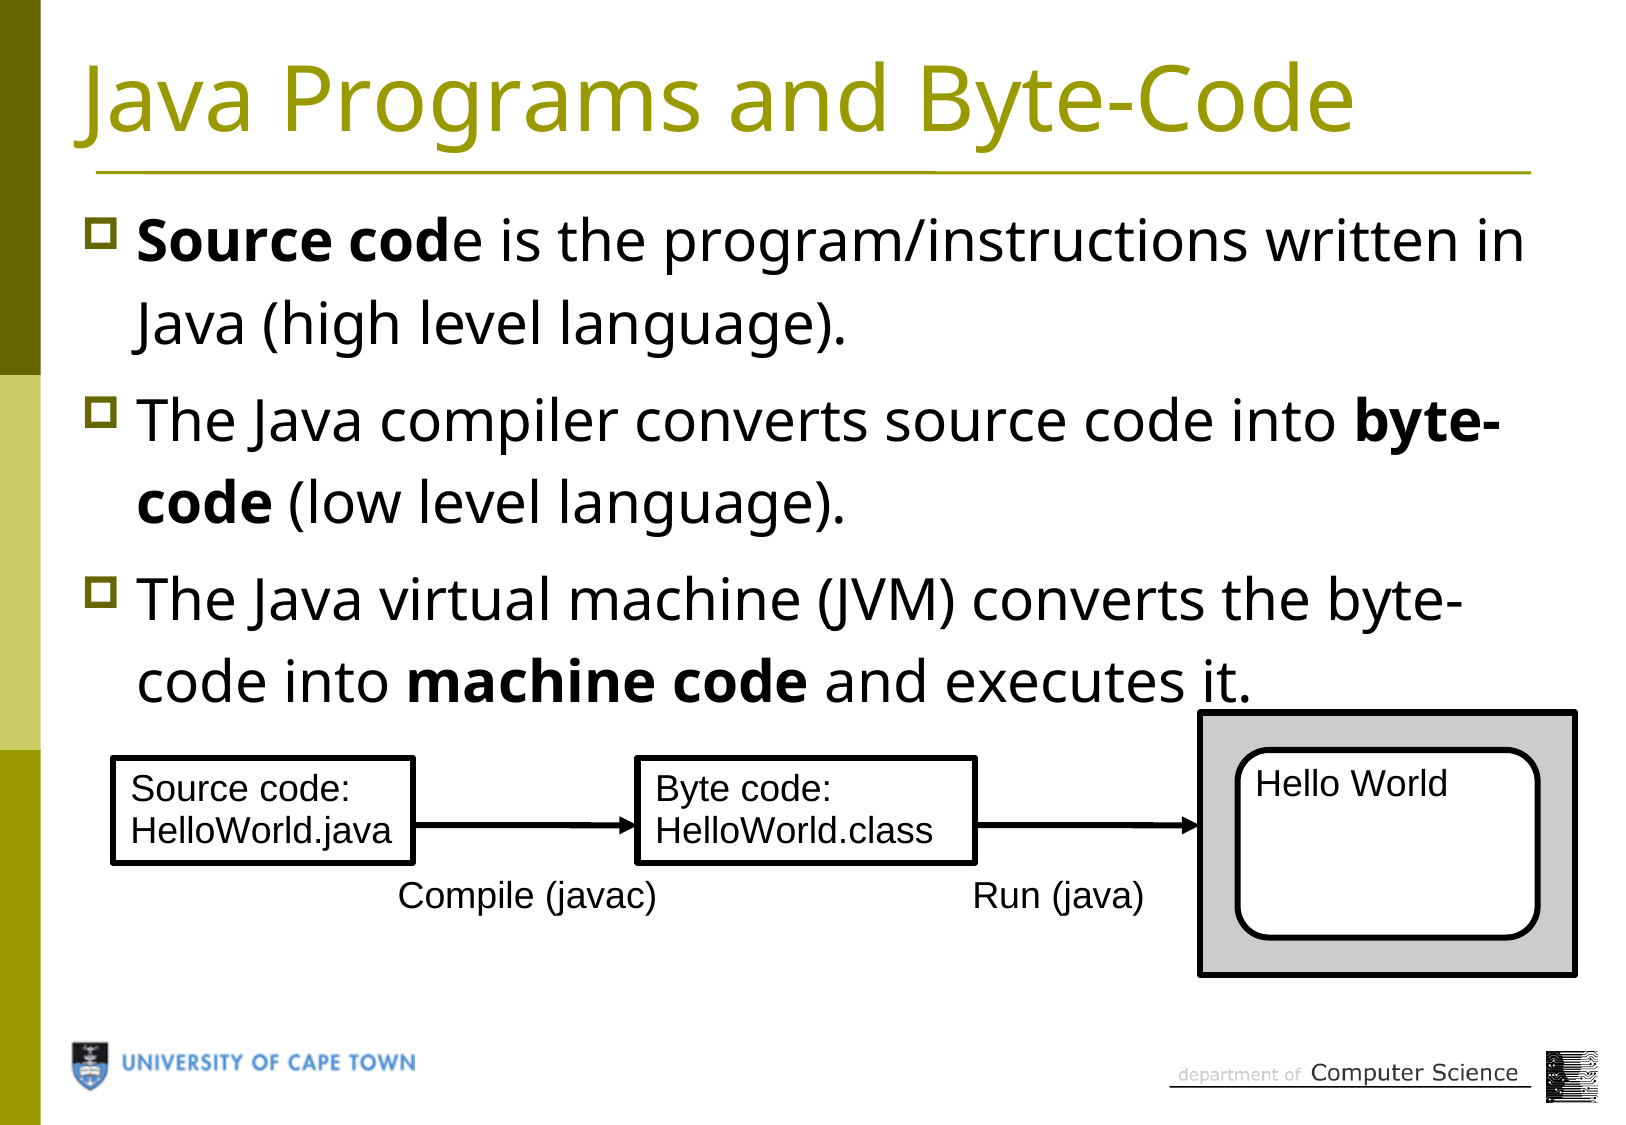

# Java Programs and Byte-Code
Source code is the program/instructions written in Java (high level language).
The Java compiler converts source code into byte-code (low level language).
The Java virtual machine (JVM) converts the byte-code into machine code and executes it.
Source code:
HelloWorld.java
Byte code:
HelloWorld.class
Hello World
Compile (javac)‏
Run (java)‏